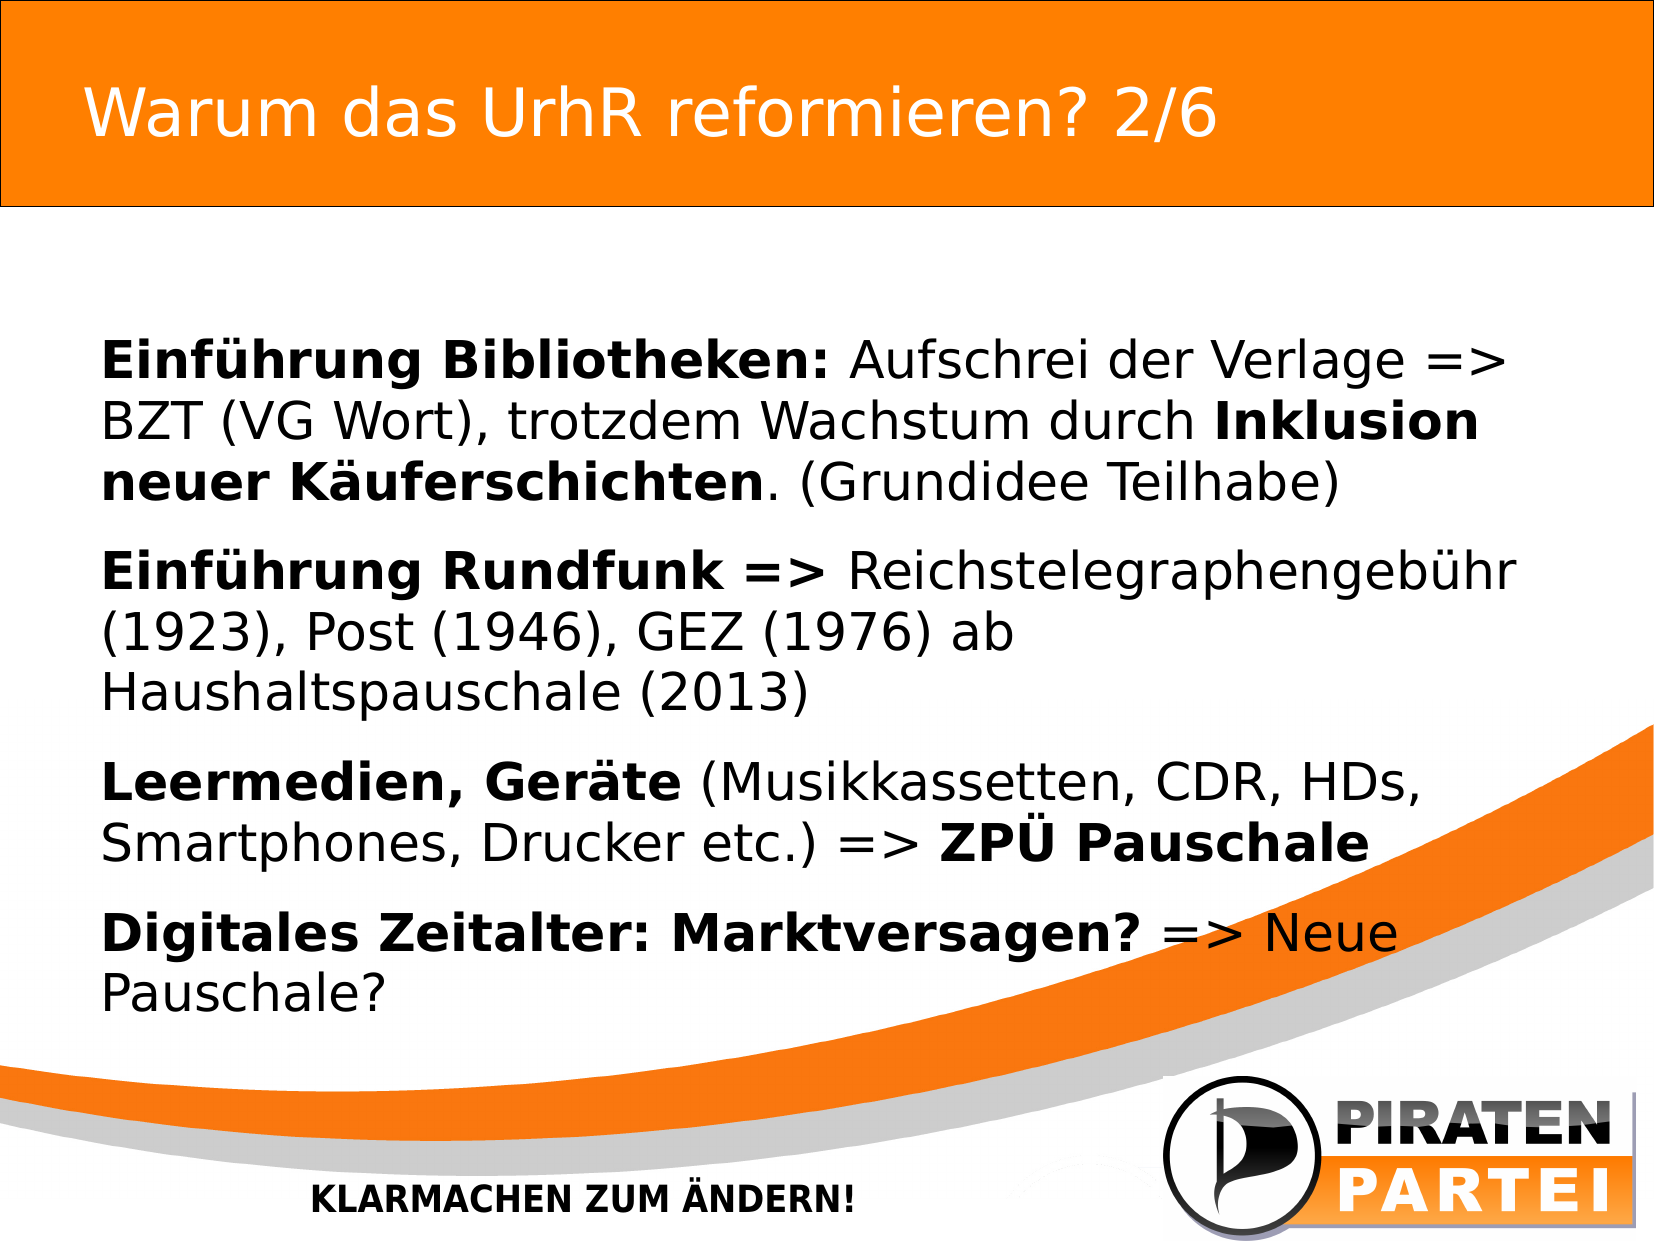

# Warum das UrhR reformieren? 2/6
Einführung Bibliotheken: Aufschrei der Verlage => BZT (VG Wort), trotzdem Wachstum durch Inklusion neuer Käuferschichten. (Grundidee Teilhabe)
Einführung Rundfunk => Reichstelegraphengebühr (1923), Post (1946), GEZ (1976) ab Haushaltspauschale (2013)
Leermedien, Geräte (Musikkassetten, CDR, HDs, Smartphones, Drucker etc.) => ZPÜ Pauschale
Digitales Zeitalter: Marktversagen? => Neue Pauschale?